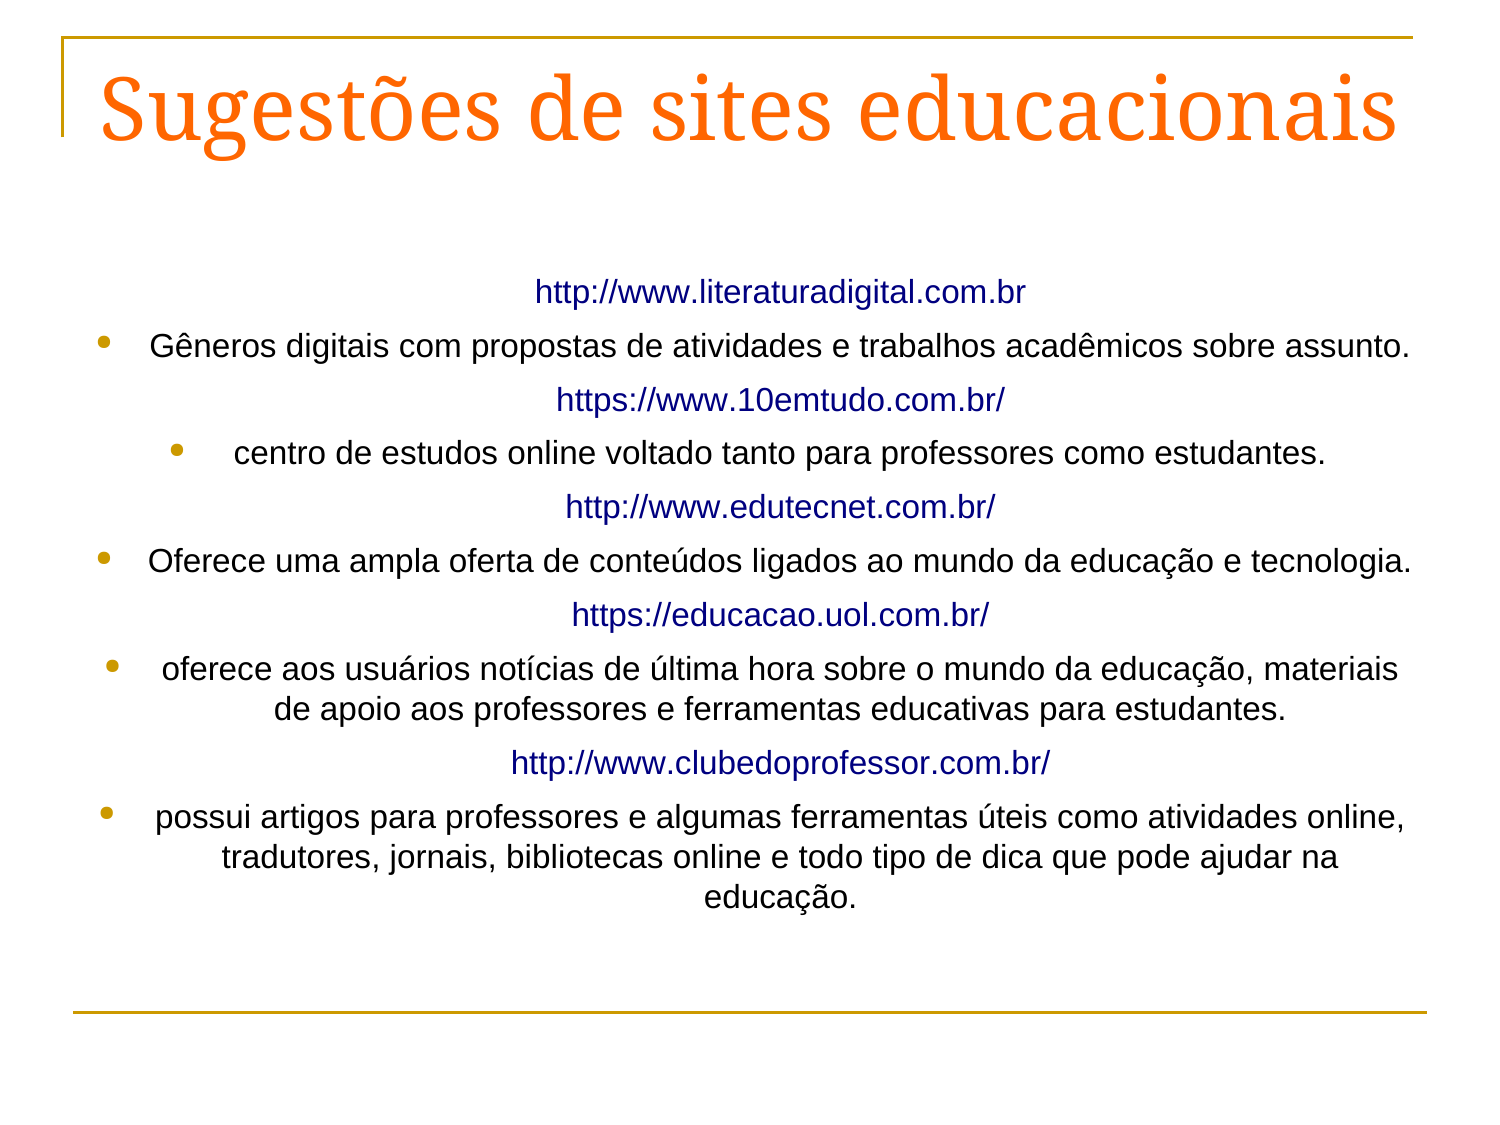

# Sugestões de sites educacionais
http://www.literaturadigital.com.br
Gêneros digitais com propostas de atividades e trabalhos acadêmicos sobre assunto.
https://www.10emtudo.com.br/
centro de estudos online voltado tanto para professores como estudantes.
http://www.edutecnet.com.br/
Oferece uma ampla oferta de conteúdos ligados ao mundo da educação e tecnologia.
https://educacao.uol.com.br/
oferece aos usuários notícias de última hora sobre o mundo da educação, materiais de apoio aos professores e ferramentas educativas para estudantes.
http://www.clubedoprofessor.com.br/
possui artigos para professores e algumas ferramentas úteis como atividades online, tradutores, jornais, bibliotecas online e todo tipo de dica que pode ajudar na educação.